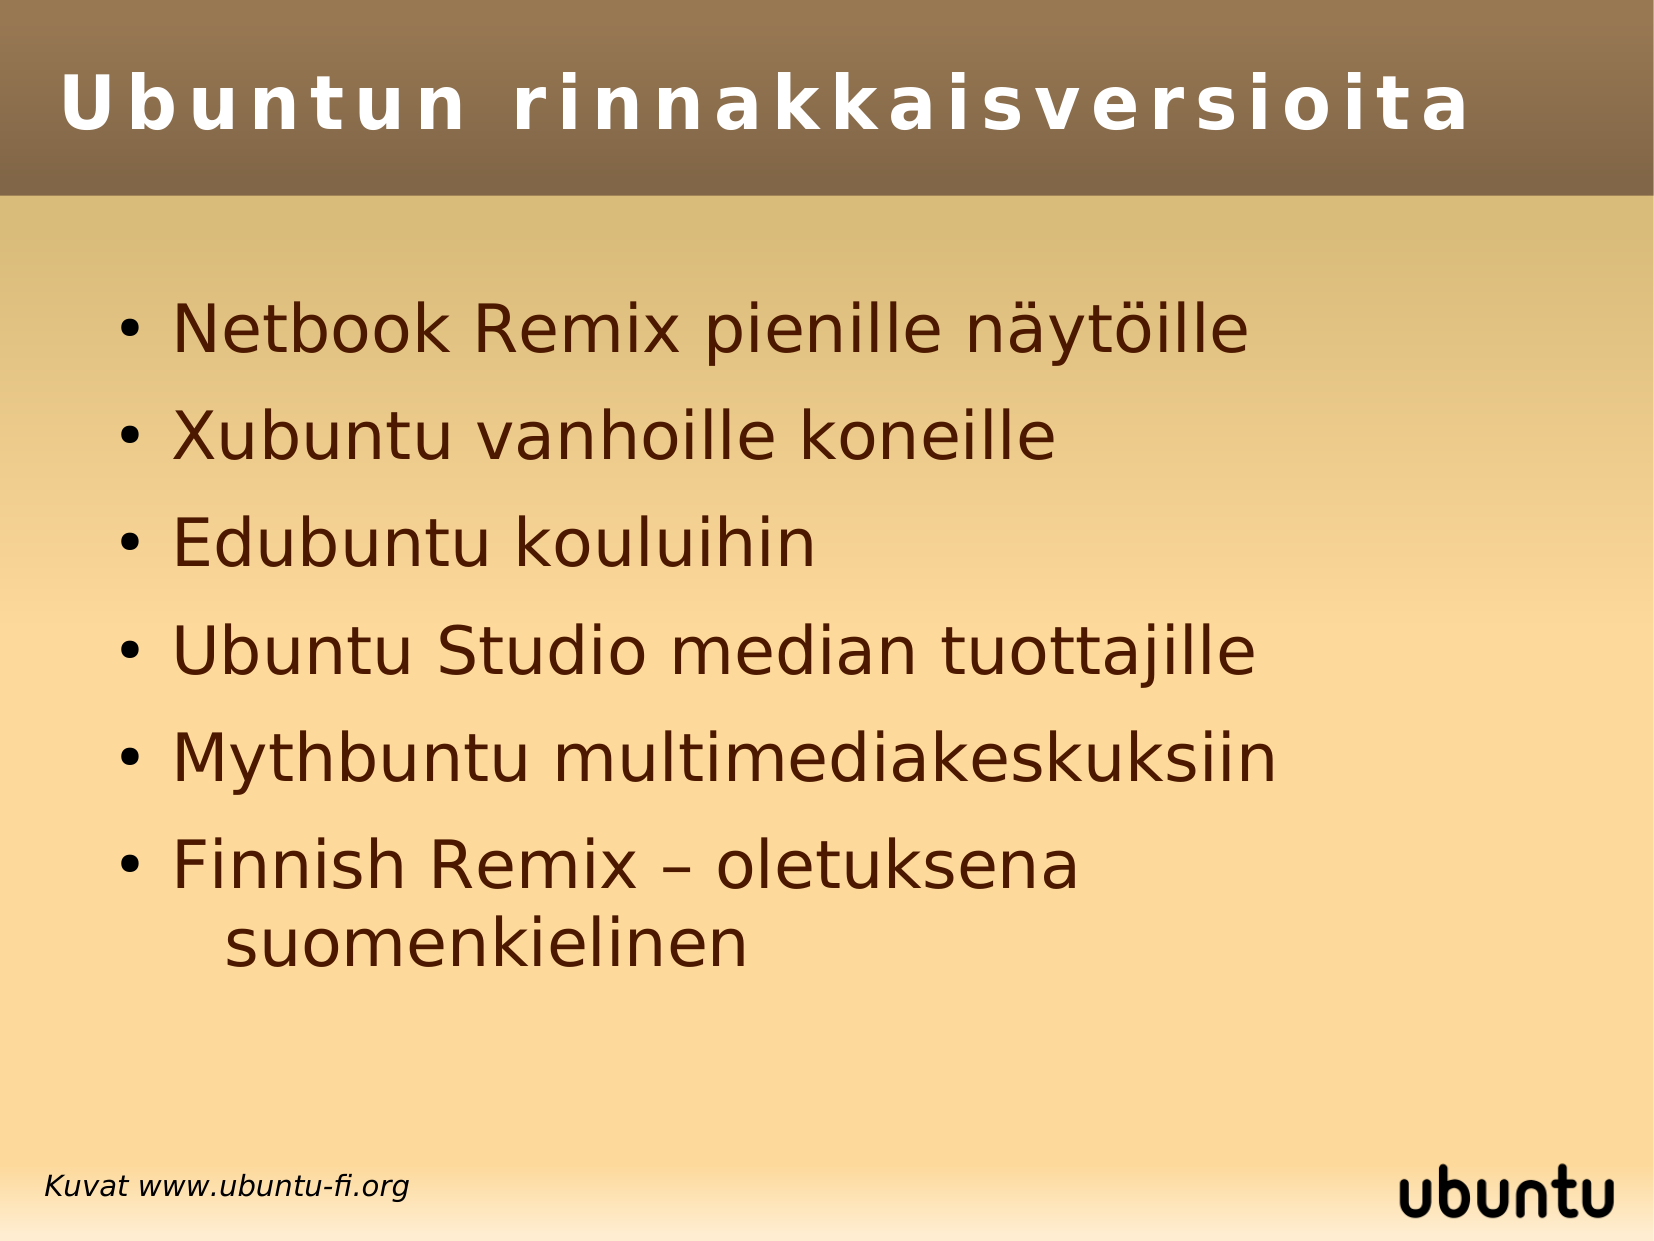

# Ubuntun rinnakkaisversioita
Netbook Remix pienille näytöille
Xubuntu vanhoille koneille
Edubuntu kouluihin
Ubuntu Studio median tuottajille
Mythbuntu multimediakeskuksiin
Finnish Remix – oletuksena suomenkielinen
Kuvat www.ubuntu-fi.org